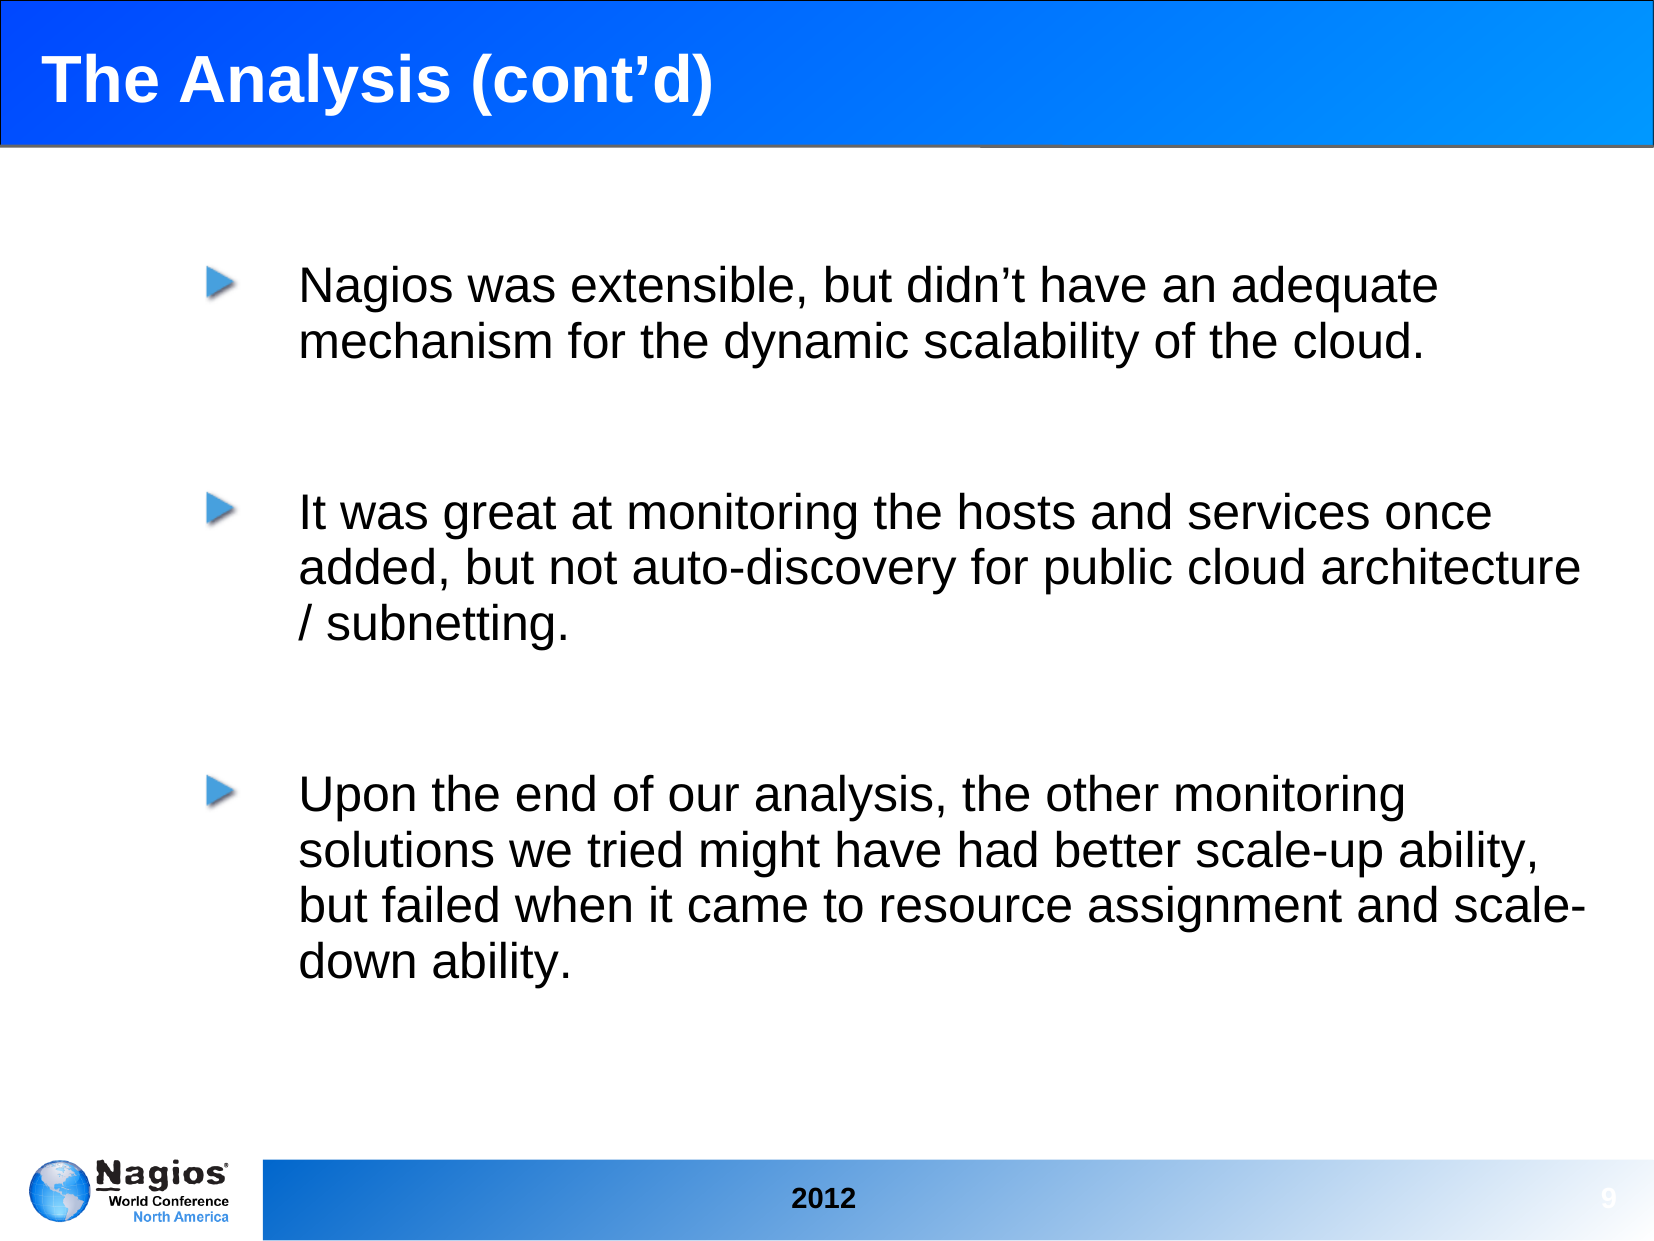

# The Analysis (cont’d)
Nagios was extensible, but didn’t have an adequate mechanism for the dynamic scalability of the cloud.
It was great at monitoring the hosts and services once added, but not auto-discovery for public cloud architecture / subnetting.
Upon the end of our analysis, the other monitoring solutions we tried might have had better scale-up ability, but failed when it came to resource assignment and scale-down ability.
2012